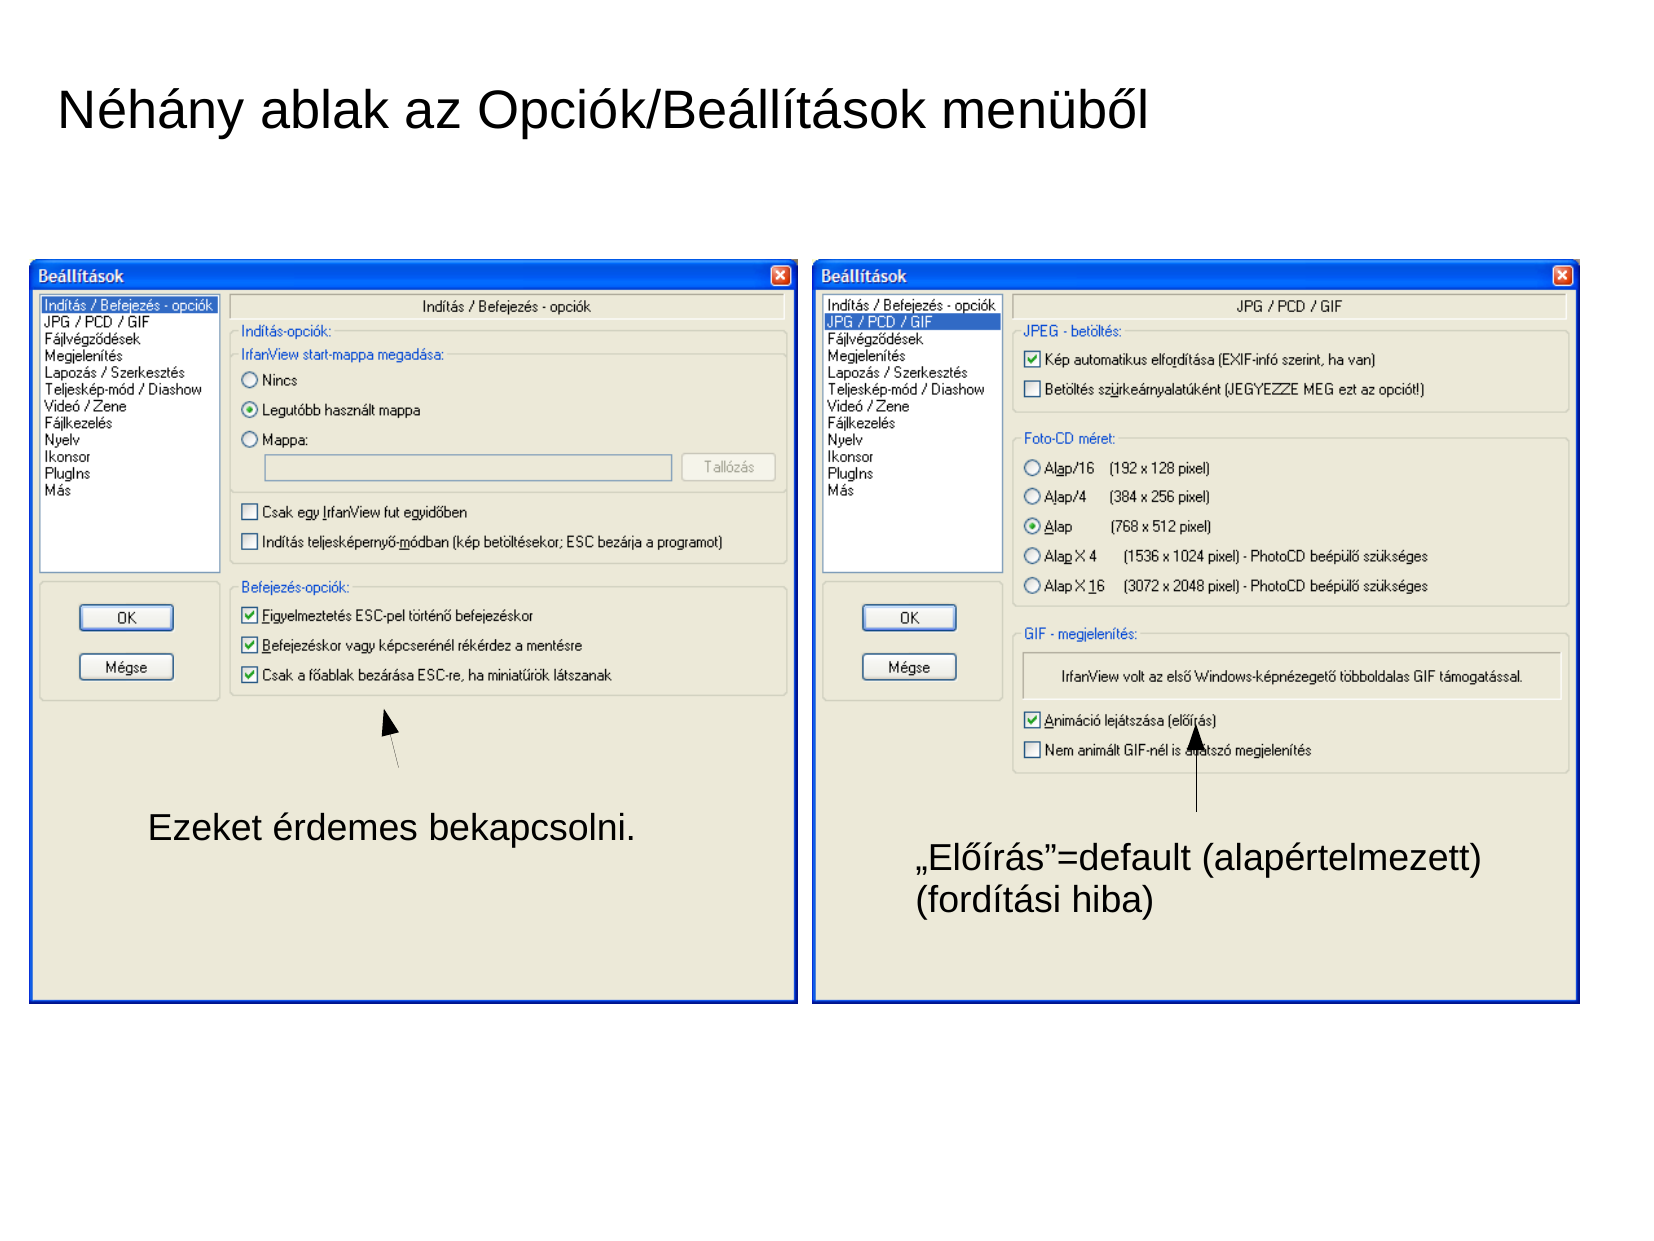

Néhány ablak az Opciók/Beállítások menüből
Ezeket érdemes bekapcsolni.
„Előírás”=default (alapértelmezett)
(fordítási hiba)